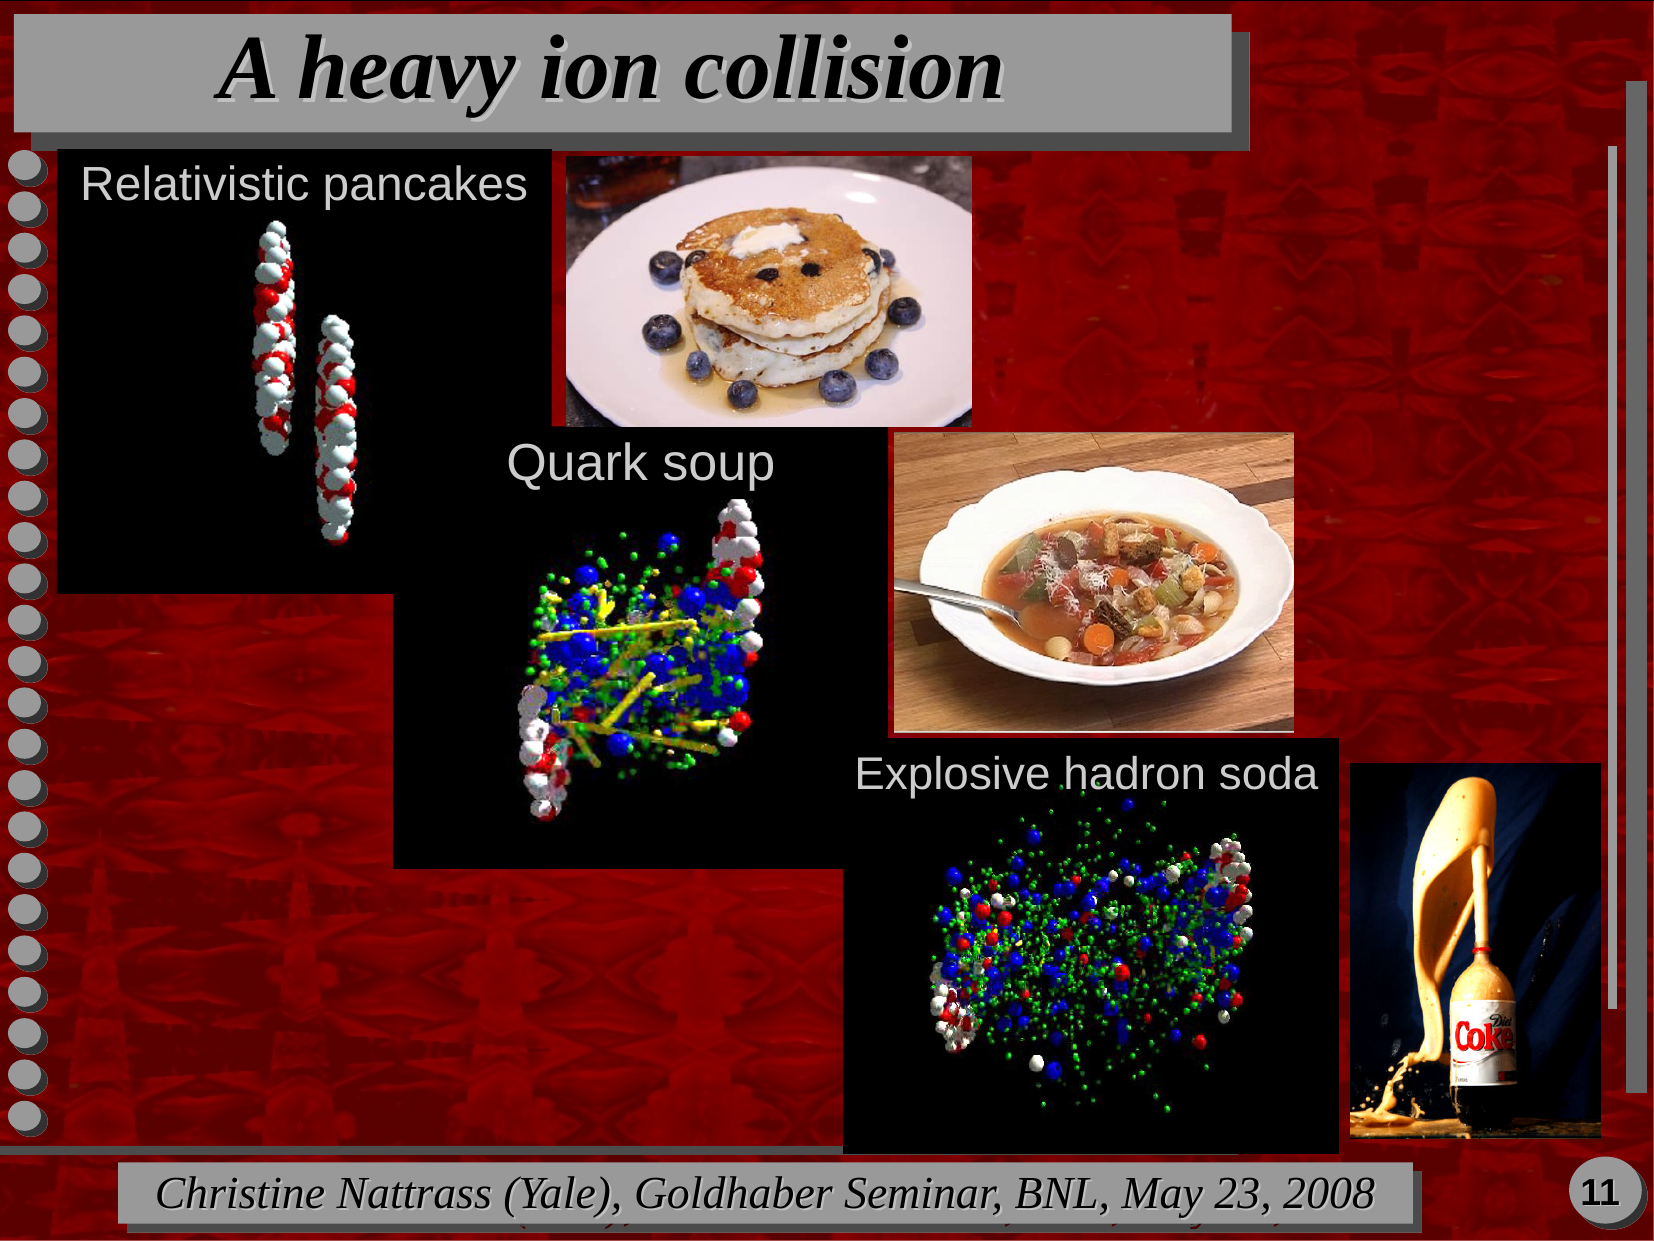

# A heavy ion collision
Relativistic pancakes
Quark soup
Explosive hadron soda